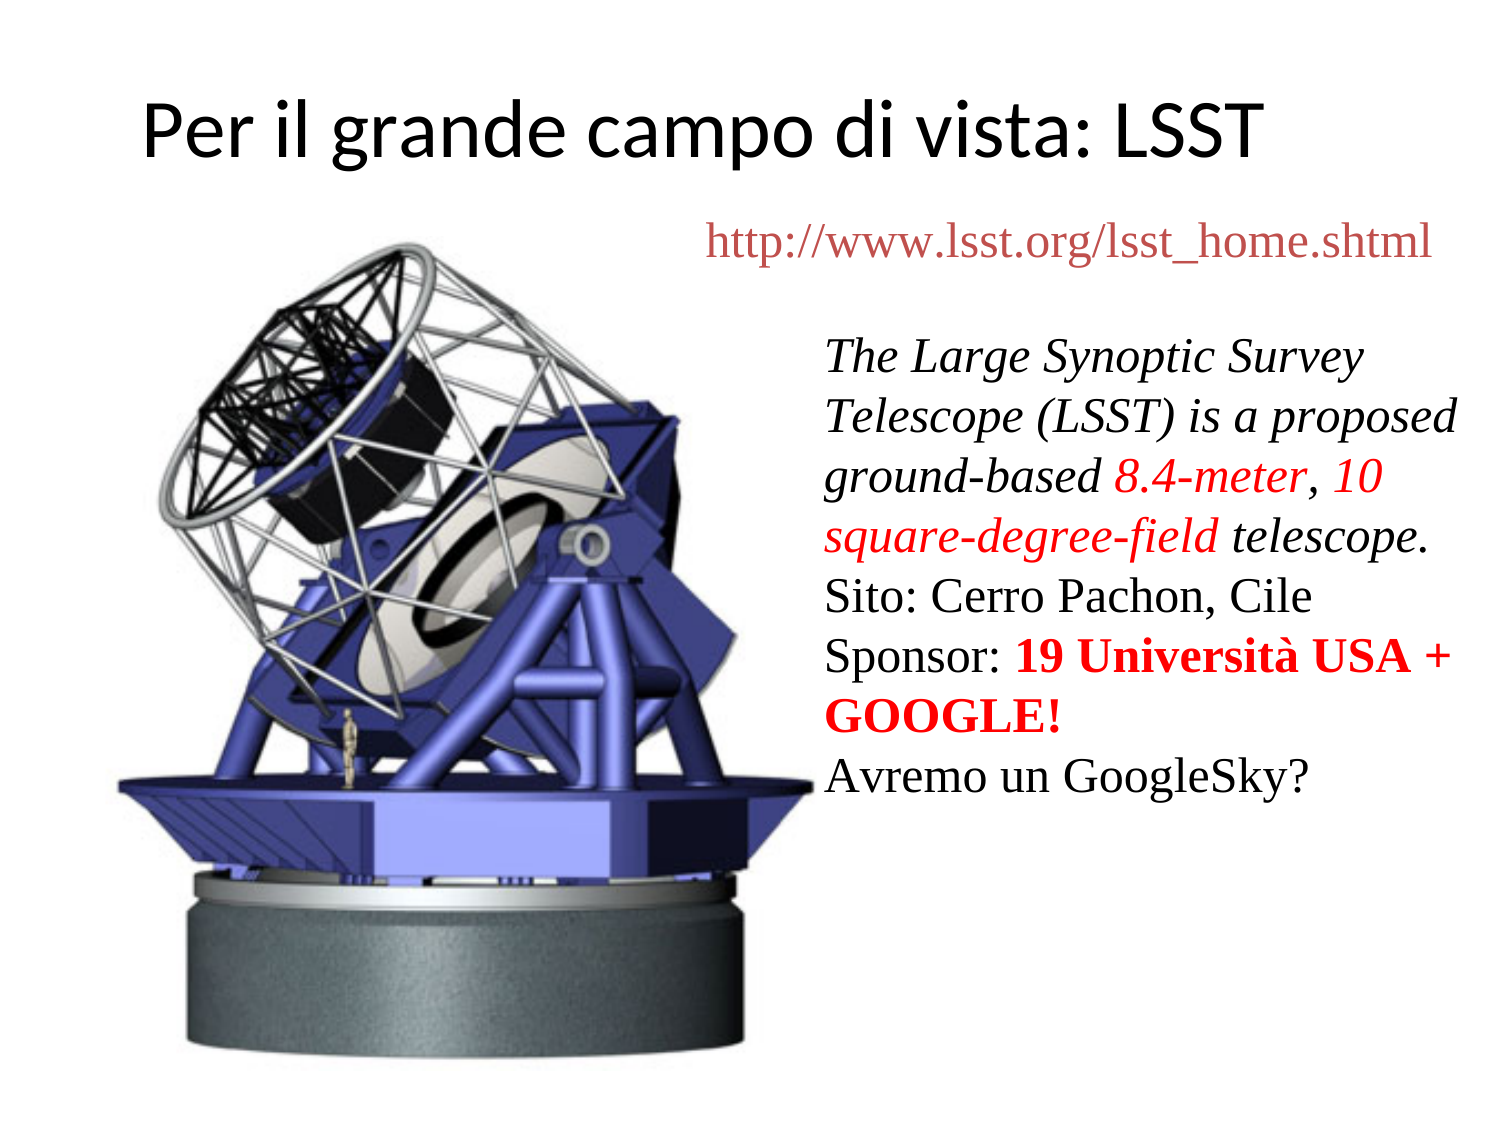

# Per il grande campo di vista: LSST
http://www.lsst.org/lsst_home.shtml
The Large Synoptic Survey Telescope (LSST) is a proposed ground-based 8.4-meter, 10 square-degree-field telescope.
Sito: Cerro Pachon, Cile
Sponsor: 19 Università USA + GOOGLE!
Avremo un GoogleSky?